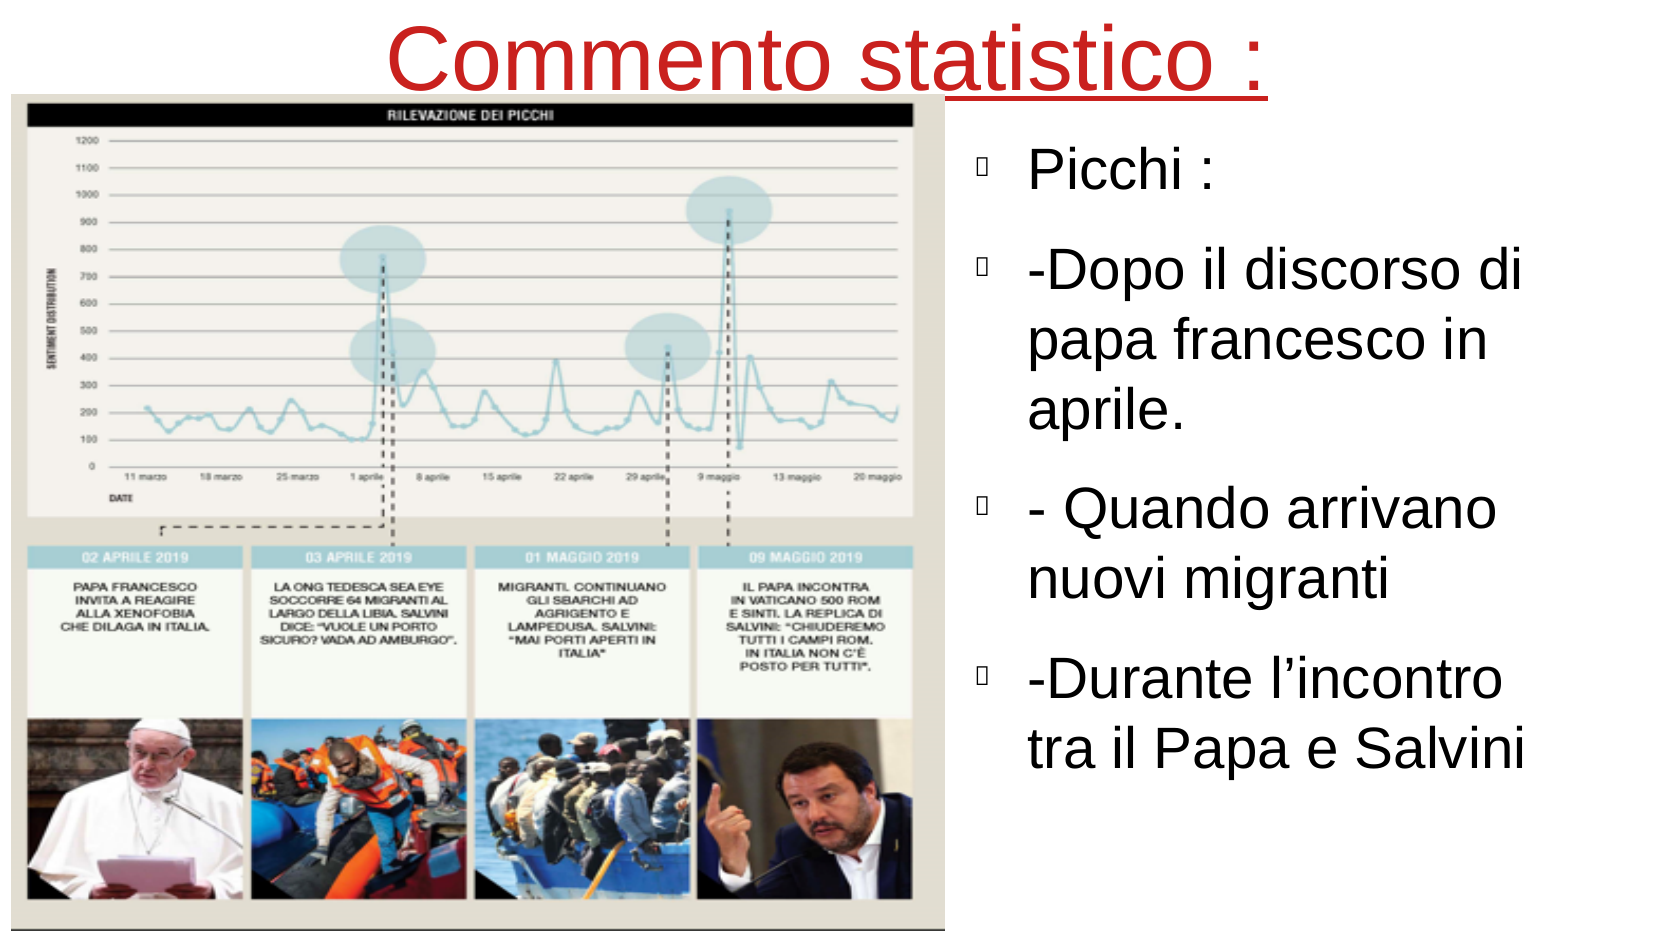

Commento statistico :
Picchi :
-Dopo il discorso di papa francesco in aprile.
- Quando arrivano nuovi migranti
-Durante l’incontro tra il Papa e Salvini